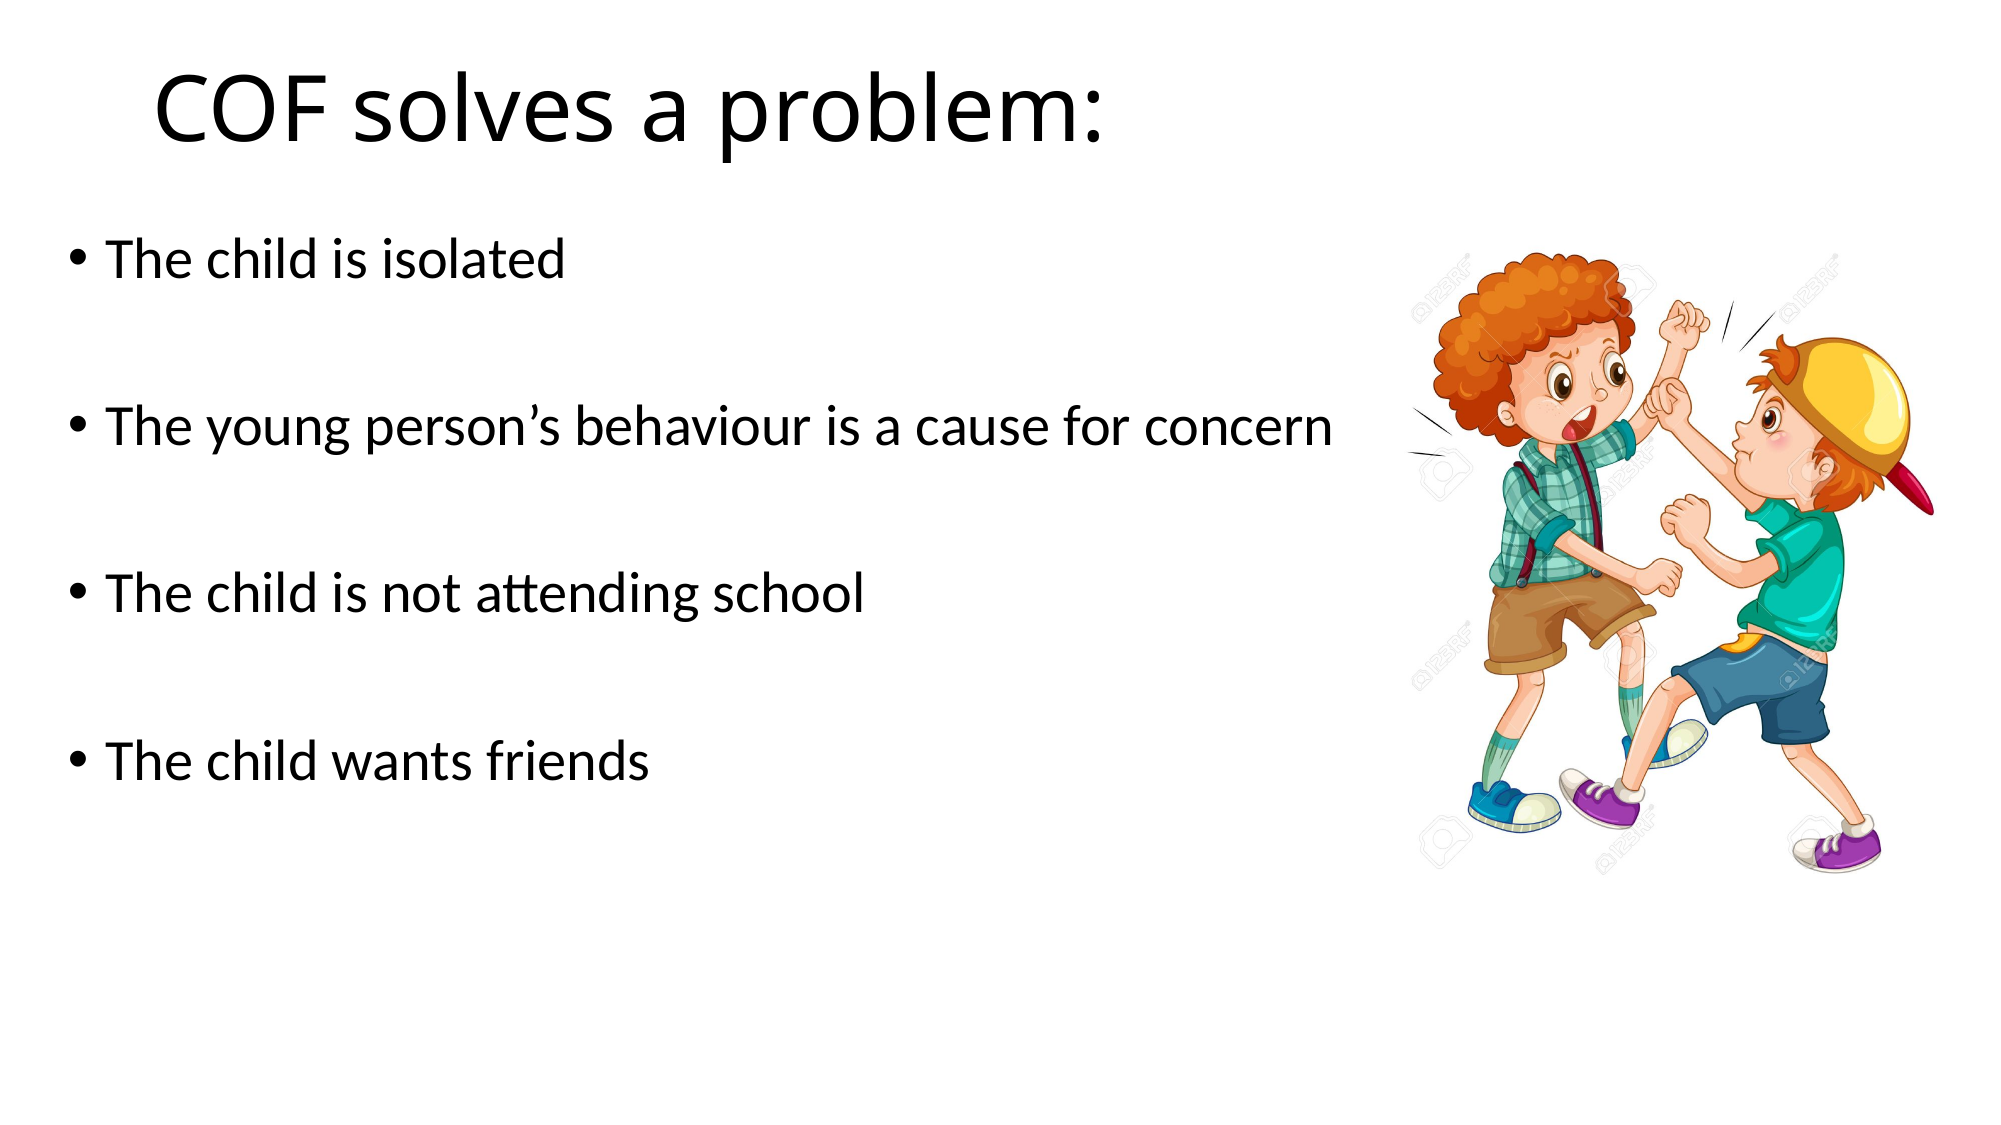

# COF solves a problem:
The child is isolated
The young person’s behaviour is a cause for concern
The child is not attending school
The child wants friends